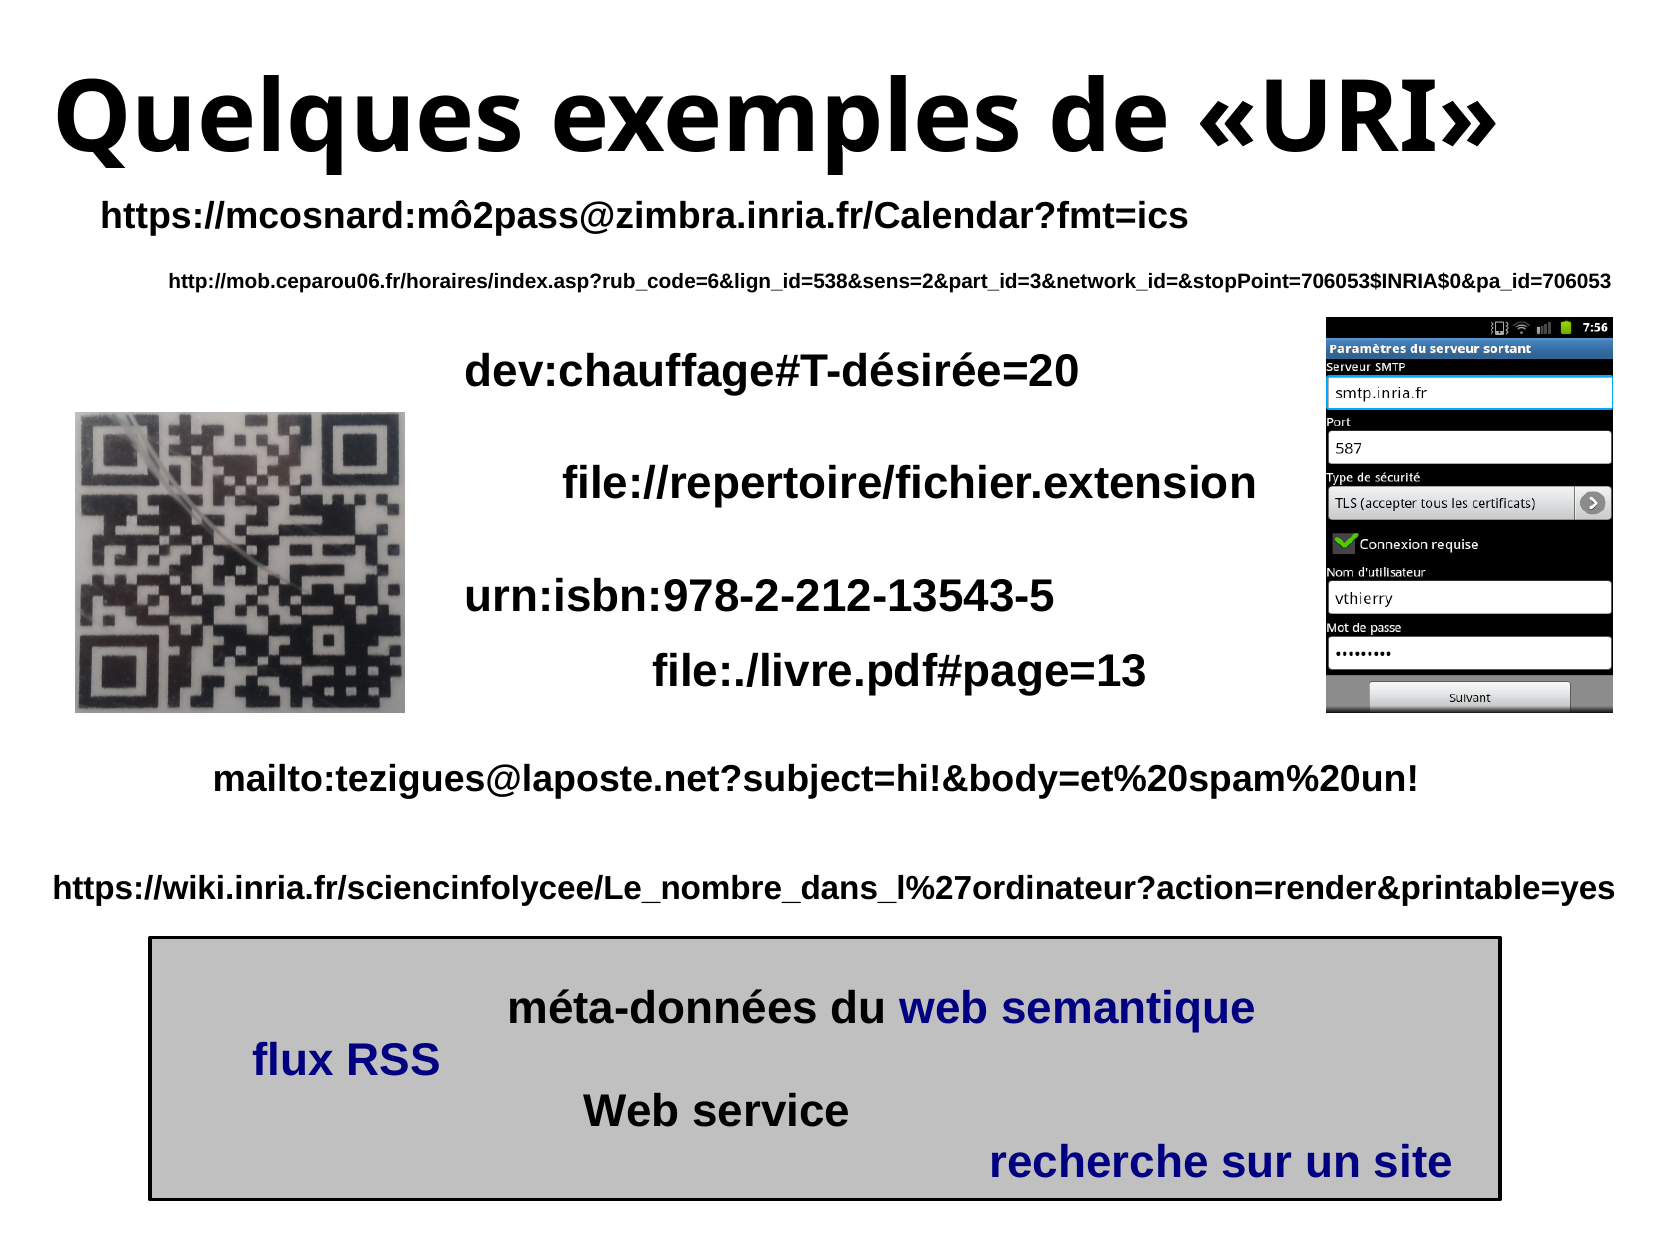

Quelques exemples de «URI»
 https://mcosnard:mô2pass@zimbra.inria.fr/Calendar?fmt=ics
http://mob.ceparou06.fr/horaires/index.asp?rub_code=6&lign_id=538&sens=2&part_id=3&network_id=&stopPoint=706053$INRIA$0&pa_id=706053
dev:chauffage#T-désirée=20
file://repertoire/fichier.extension
urn:isbn:978-2-212-13543-5
file:./livre.pdf#page=13
 mailto:tezigues@laposte.net?subject=hi!&body=et%20spam%20un!
https://wiki.inria.fr/sciencinfolycee/Le_nombre_dans_l%27ordinateur?action=render&printable=yes
 méta-données du web semantique
 flux RSS
 Web service
										recherche sur un site